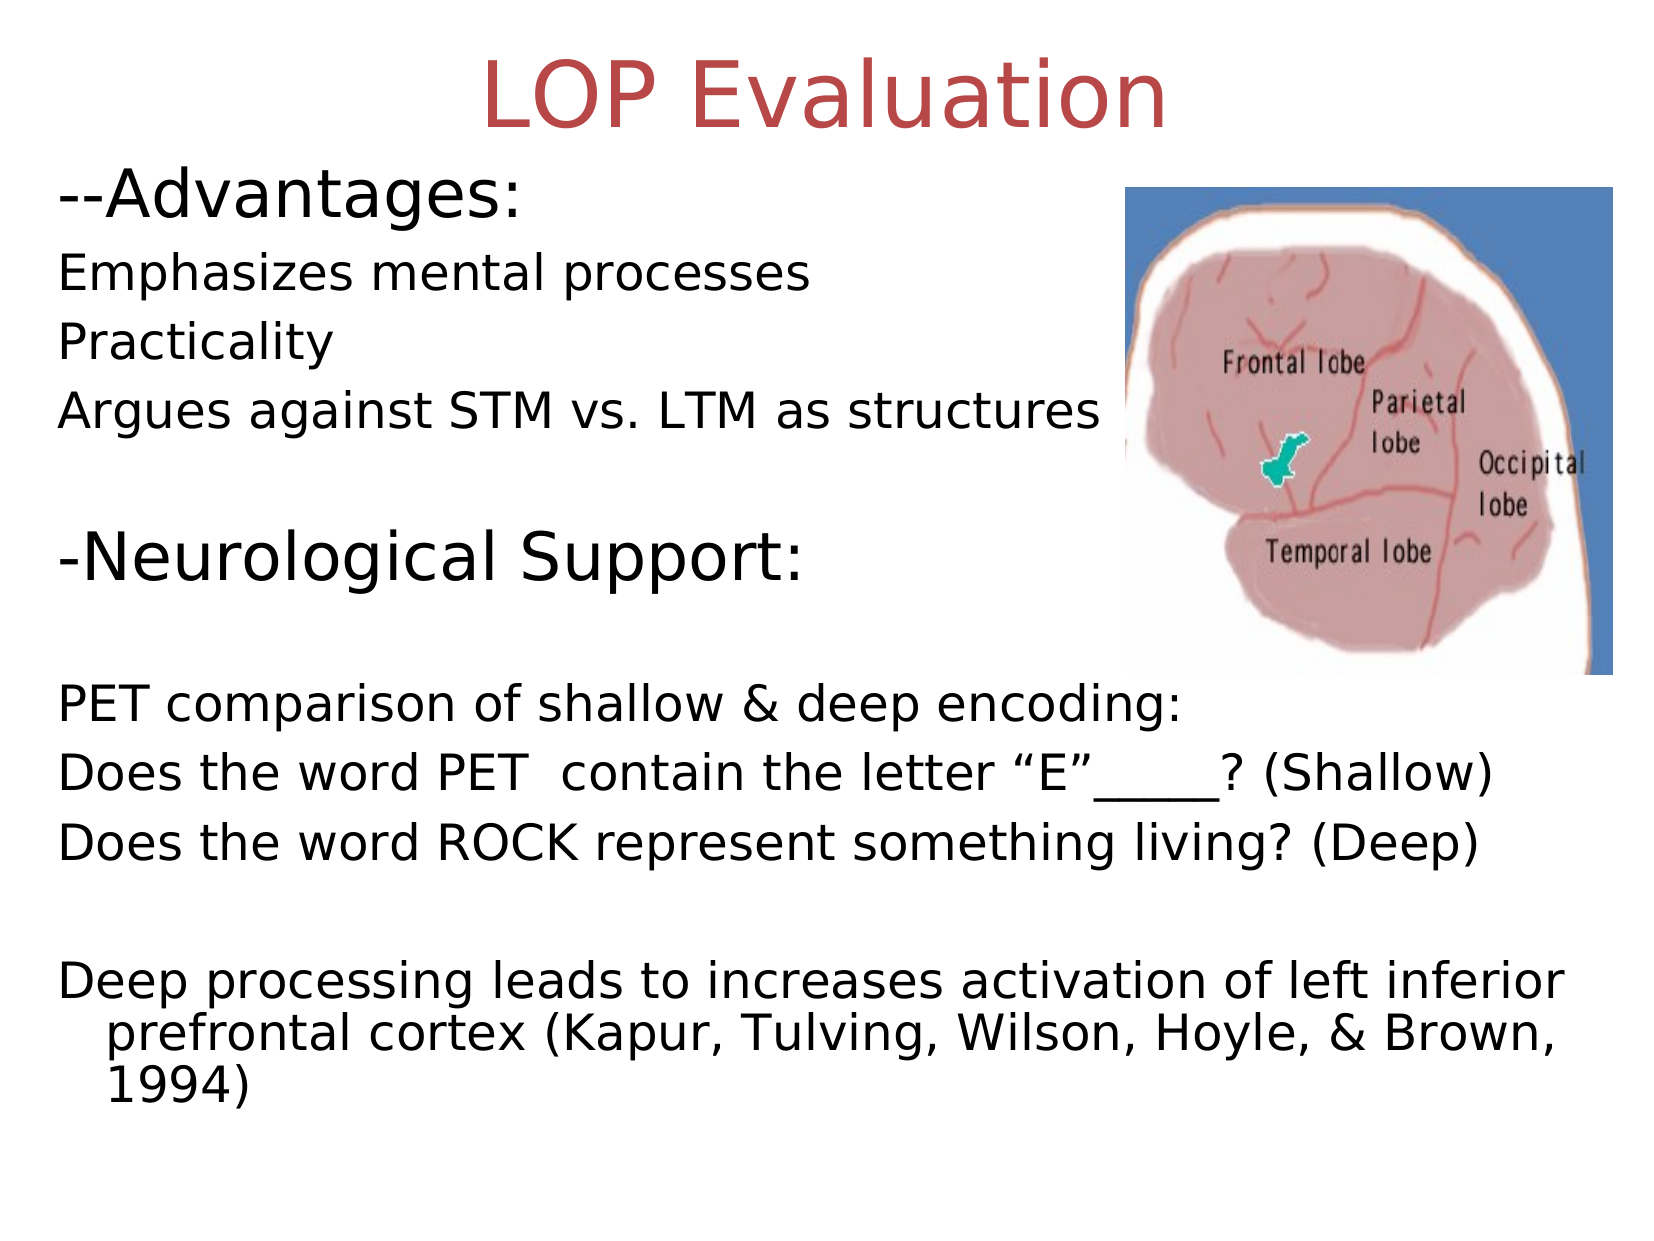

# LOP Evaluation
--Advantages:
Emphasizes mental processes
Practicality
Argues against STM vs. LTM as structures
-Neurological Support:
PET comparison of shallow & deep encoding:
Does the word PET contain the letter “E”_____? (Shallow)
Does the word ROCK represent something living? (Deep)
Deep processing leads to increases activation of left inferior prefrontal cortex (Kapur, Tulving, Wilson, Hoyle, & Brown, 1994)